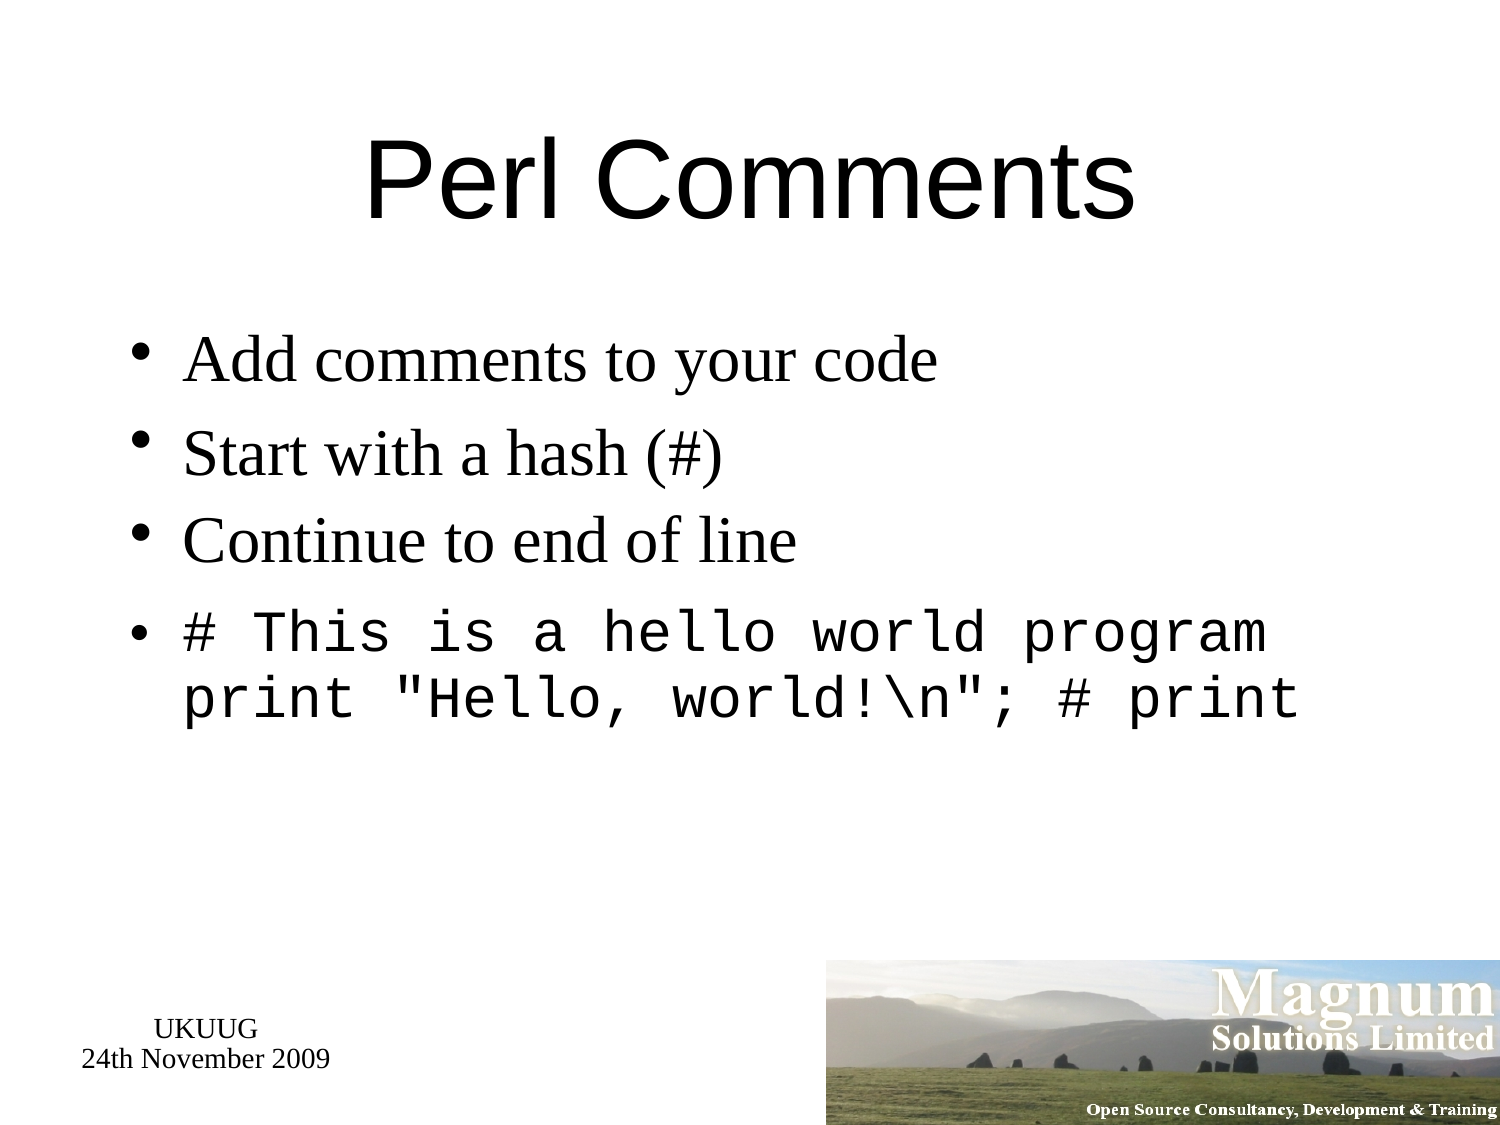

# Perl Comments
Add comments to your code
Start with a hash (#)‏
Continue to end of line
# This is a hello world program print "Hello, world!\n"; # print
16